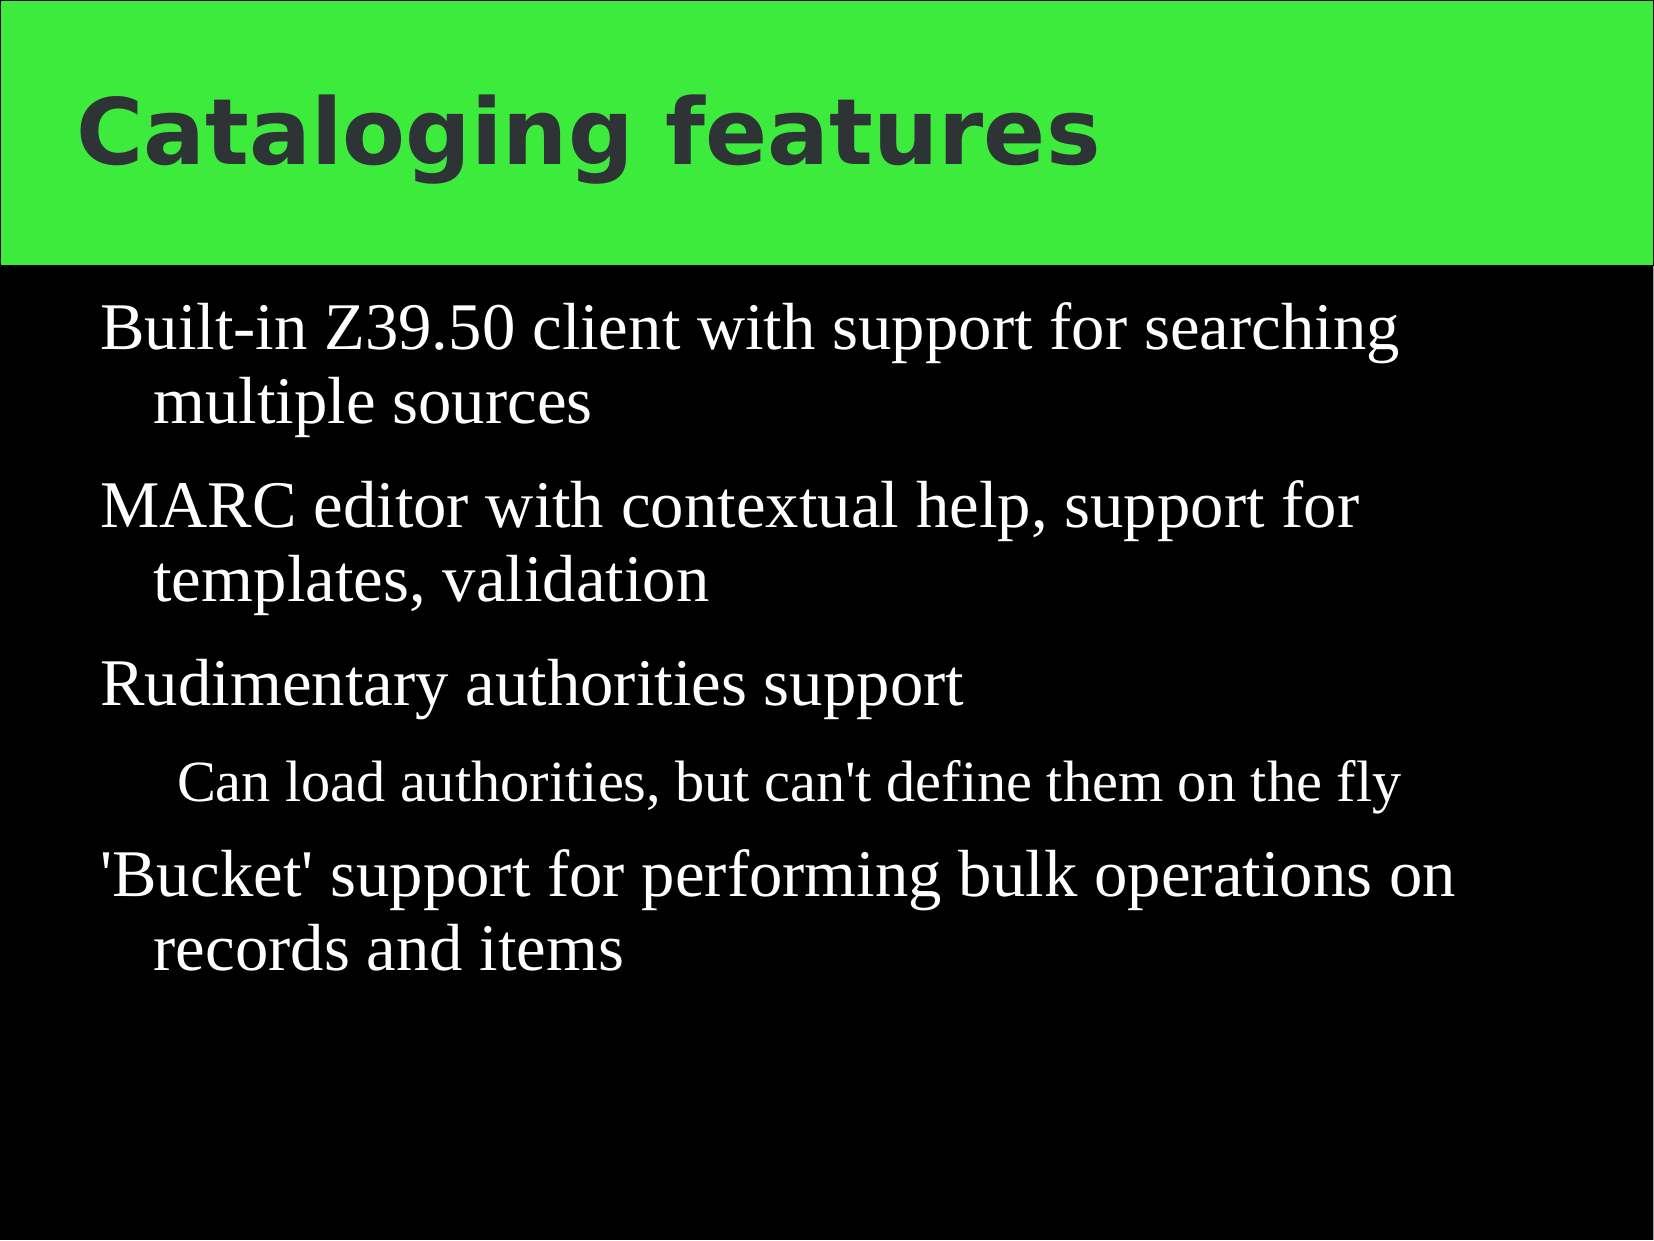

# Cataloging features
Built-in Z39.50 client with support for searching multiple sources
MARC editor with contextual help, support for templates, validation
Rudimentary authorities support
Can load authorities, but can't define them on the fly
'Bucket' support for performing bulk operations on records and items